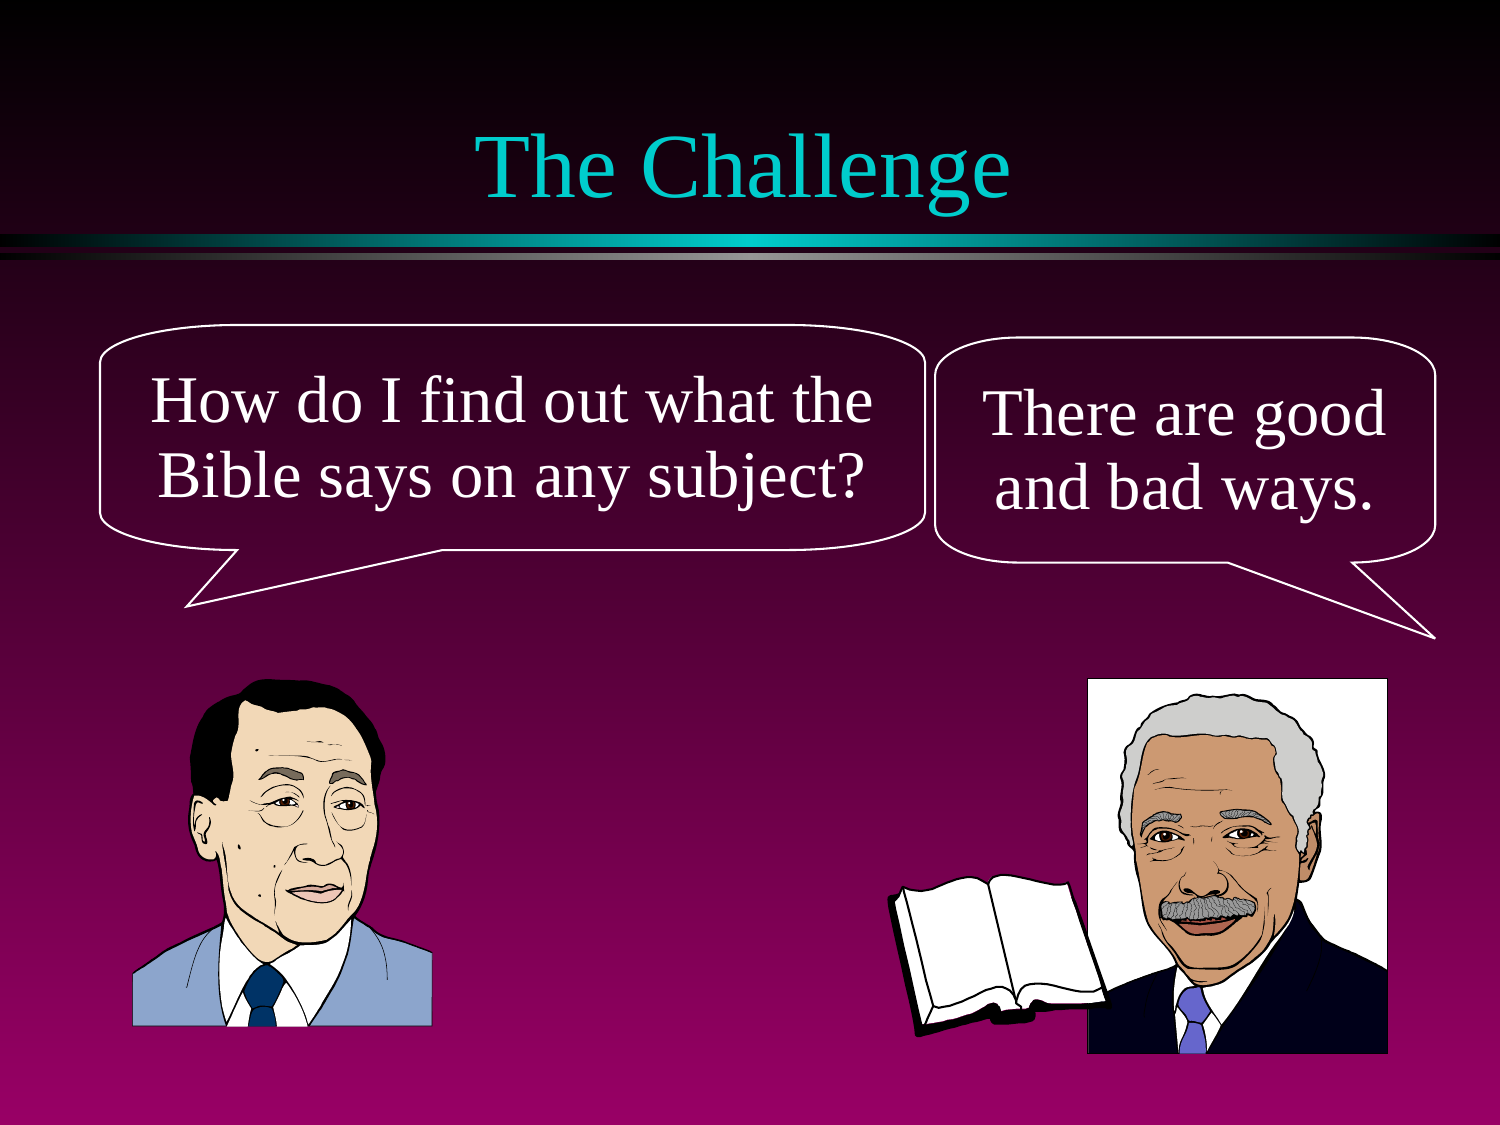

# The Challenge
How do I find out what the Bible says on any subject?
There are good and bad ways.